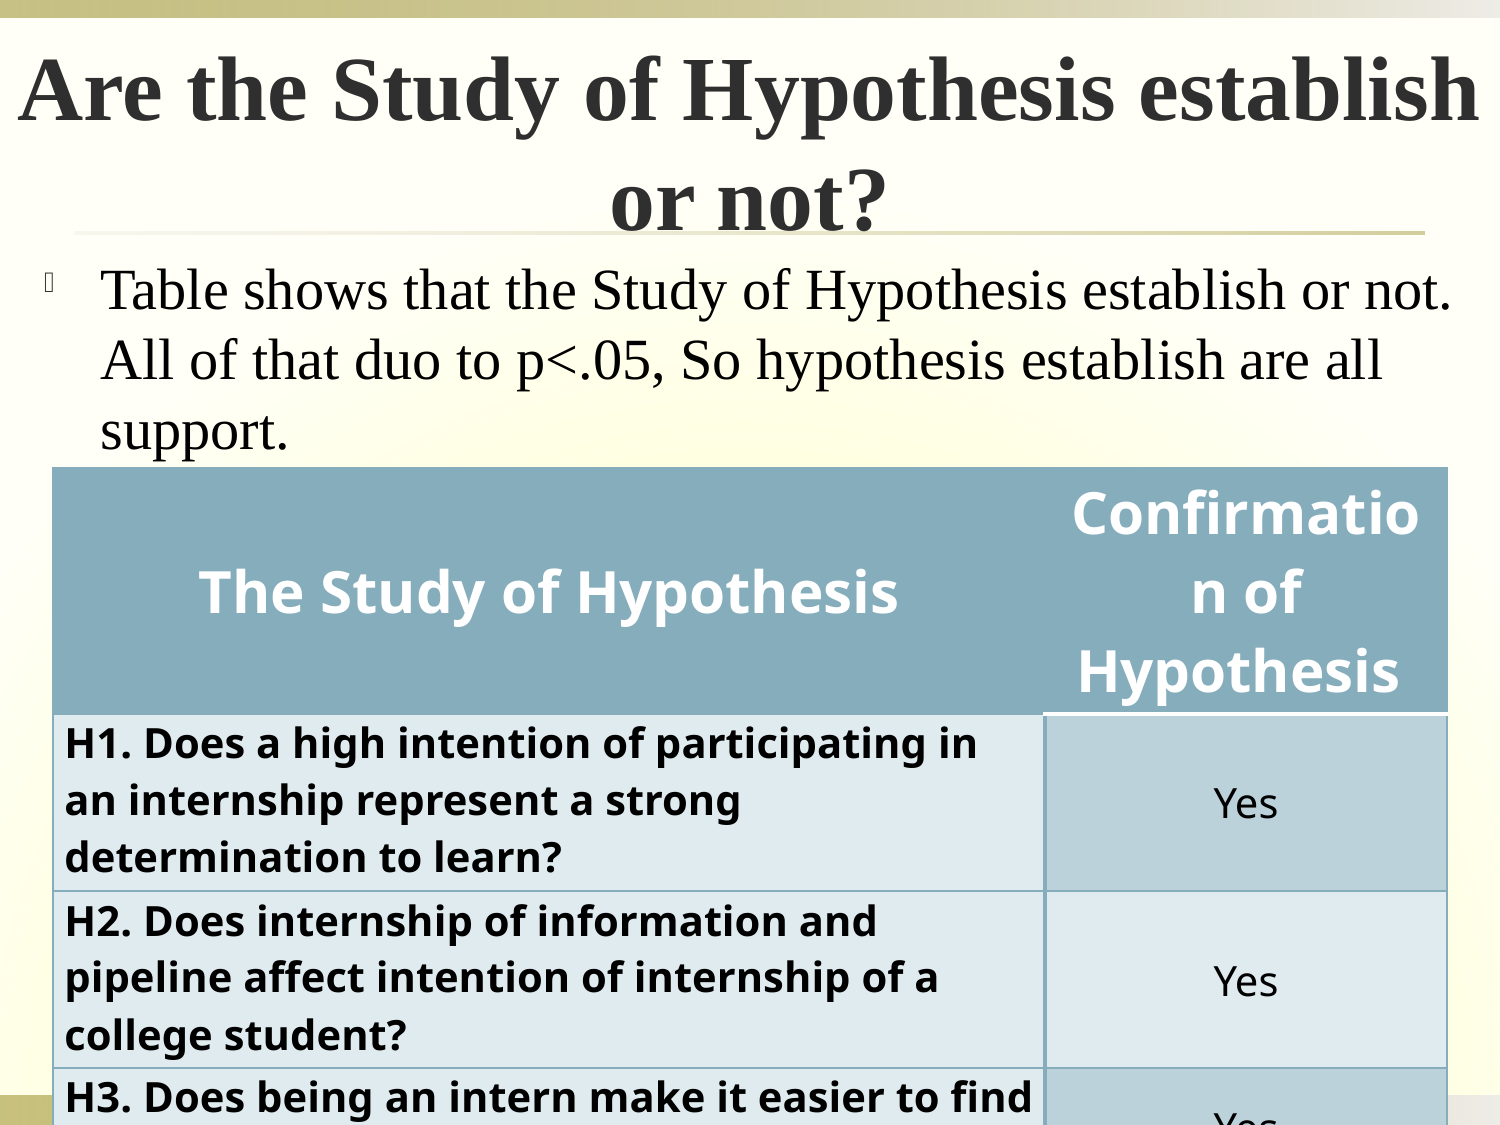

# Are the Study of Hypothesis establish or not?
Table shows that the Study of Hypothesis establish or not. All of that duo to p<.05, So hypothesis establish are all support.
| The Study of Hypothesis | Confirmation of Hypothesis |
| --- | --- |
| H1. Does a high intention of participating in an internship represent a strong determination to learn? | Yes |
| H2. Does internship of information and pipeline affect intention of internship of a college student? | Yes |
| H3. Does being an intern make it easier to find a job? | Yes |
| H4. Does high satisfaction in an internship experience translate to good job training and learning? | Yes |